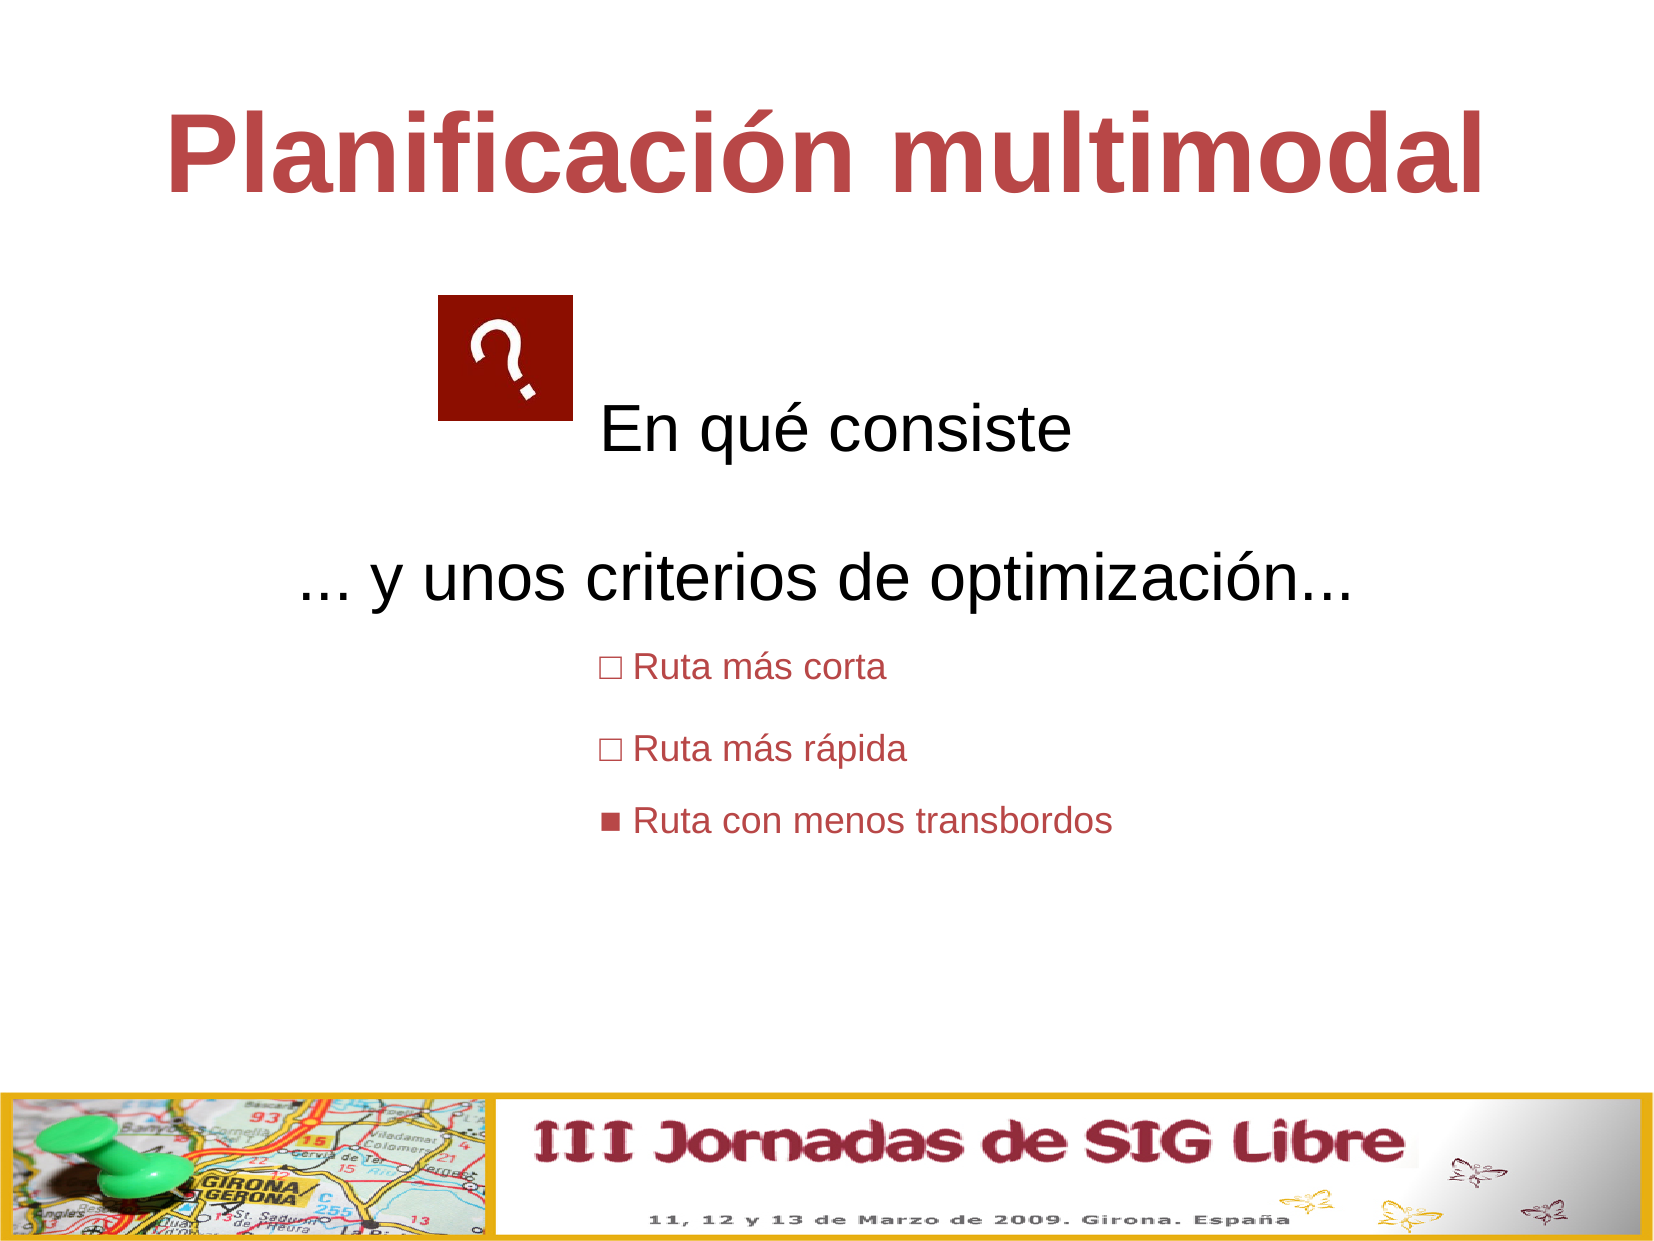

# Planificación multimodal
							En qué consiste
... y unos criterios de optimización...
□ Ruta más corta
□ Ruta más rápida
■ Ruta con menos transbordos